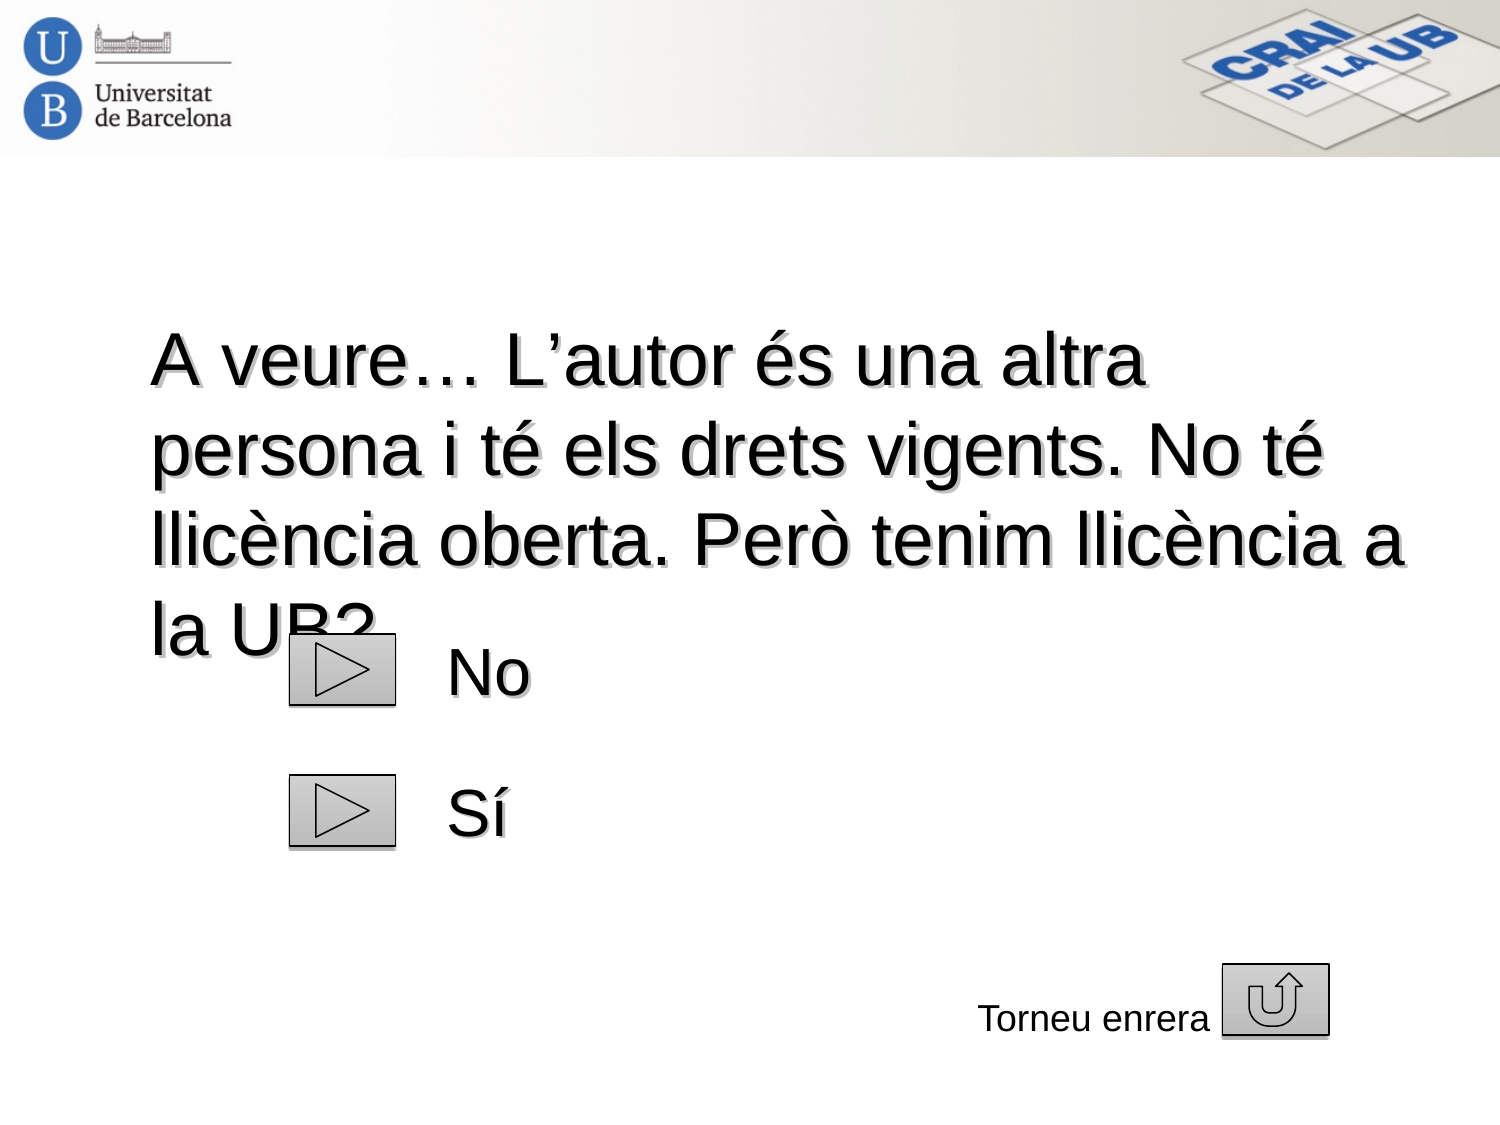

# A veure… L’autor és una altra persona i té els drets vigents. No té llicència oberta. Però tenim llicència a la UB?
No
Sí
Torneu enrera